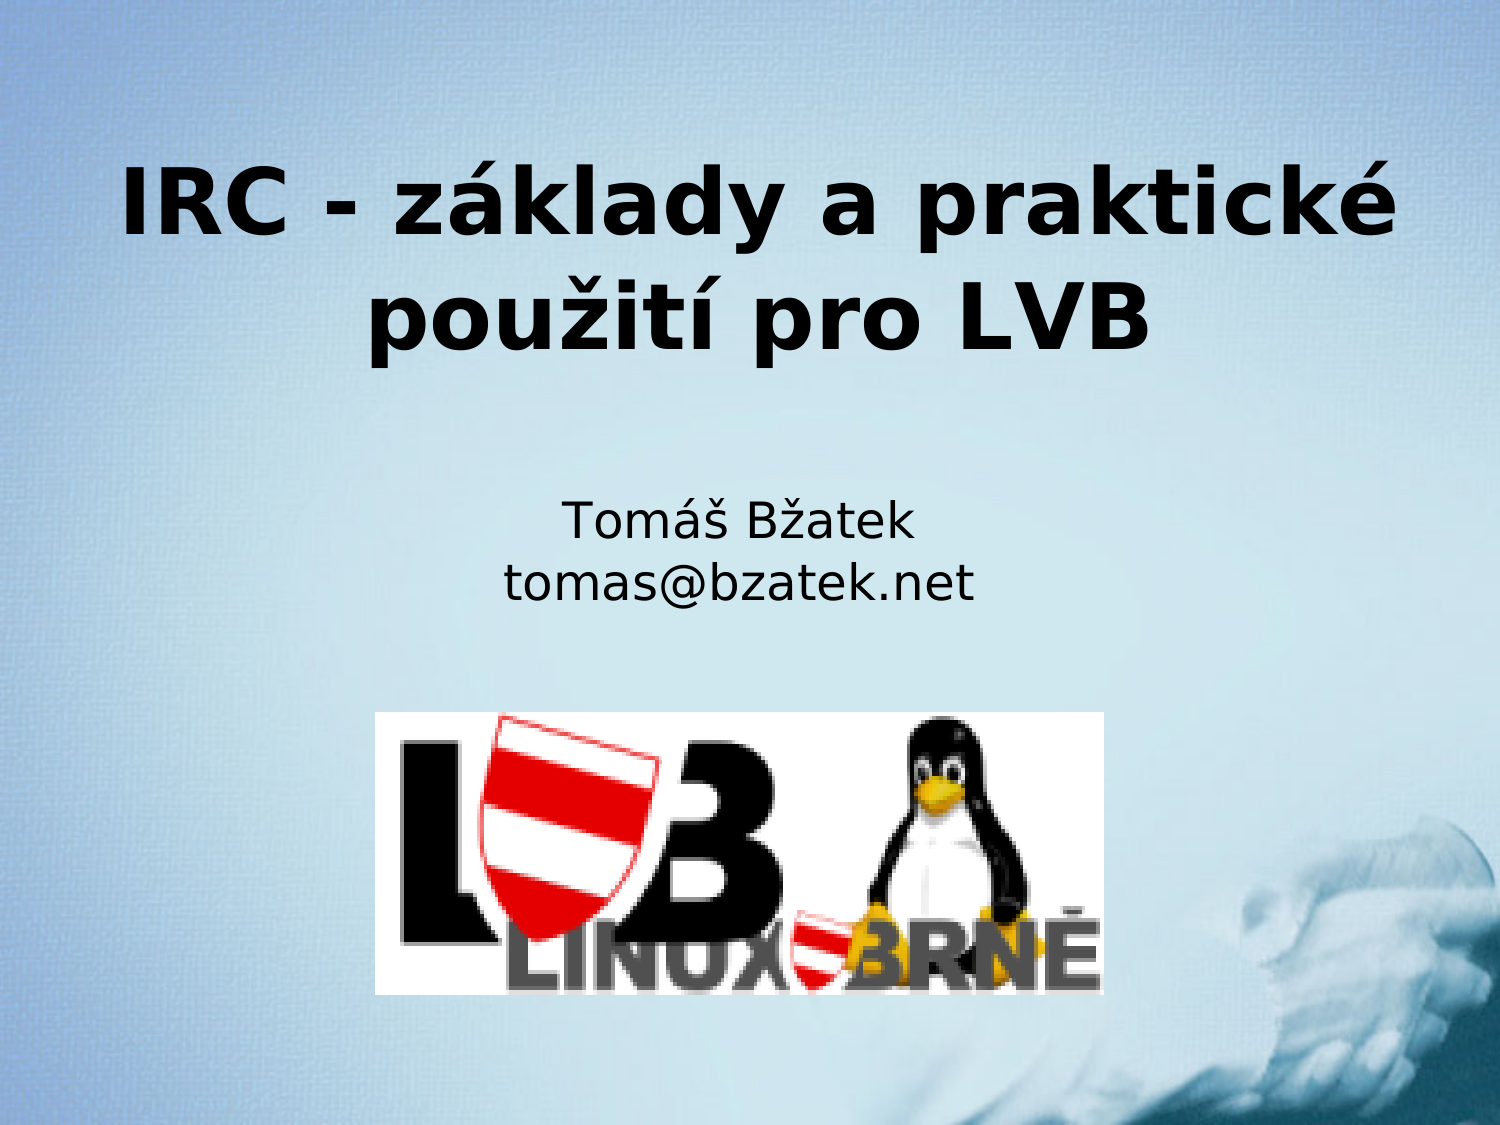

IRC - základy a praktické
použití pro LVB
Tomáš Bžatek
tomas@bzatek.net